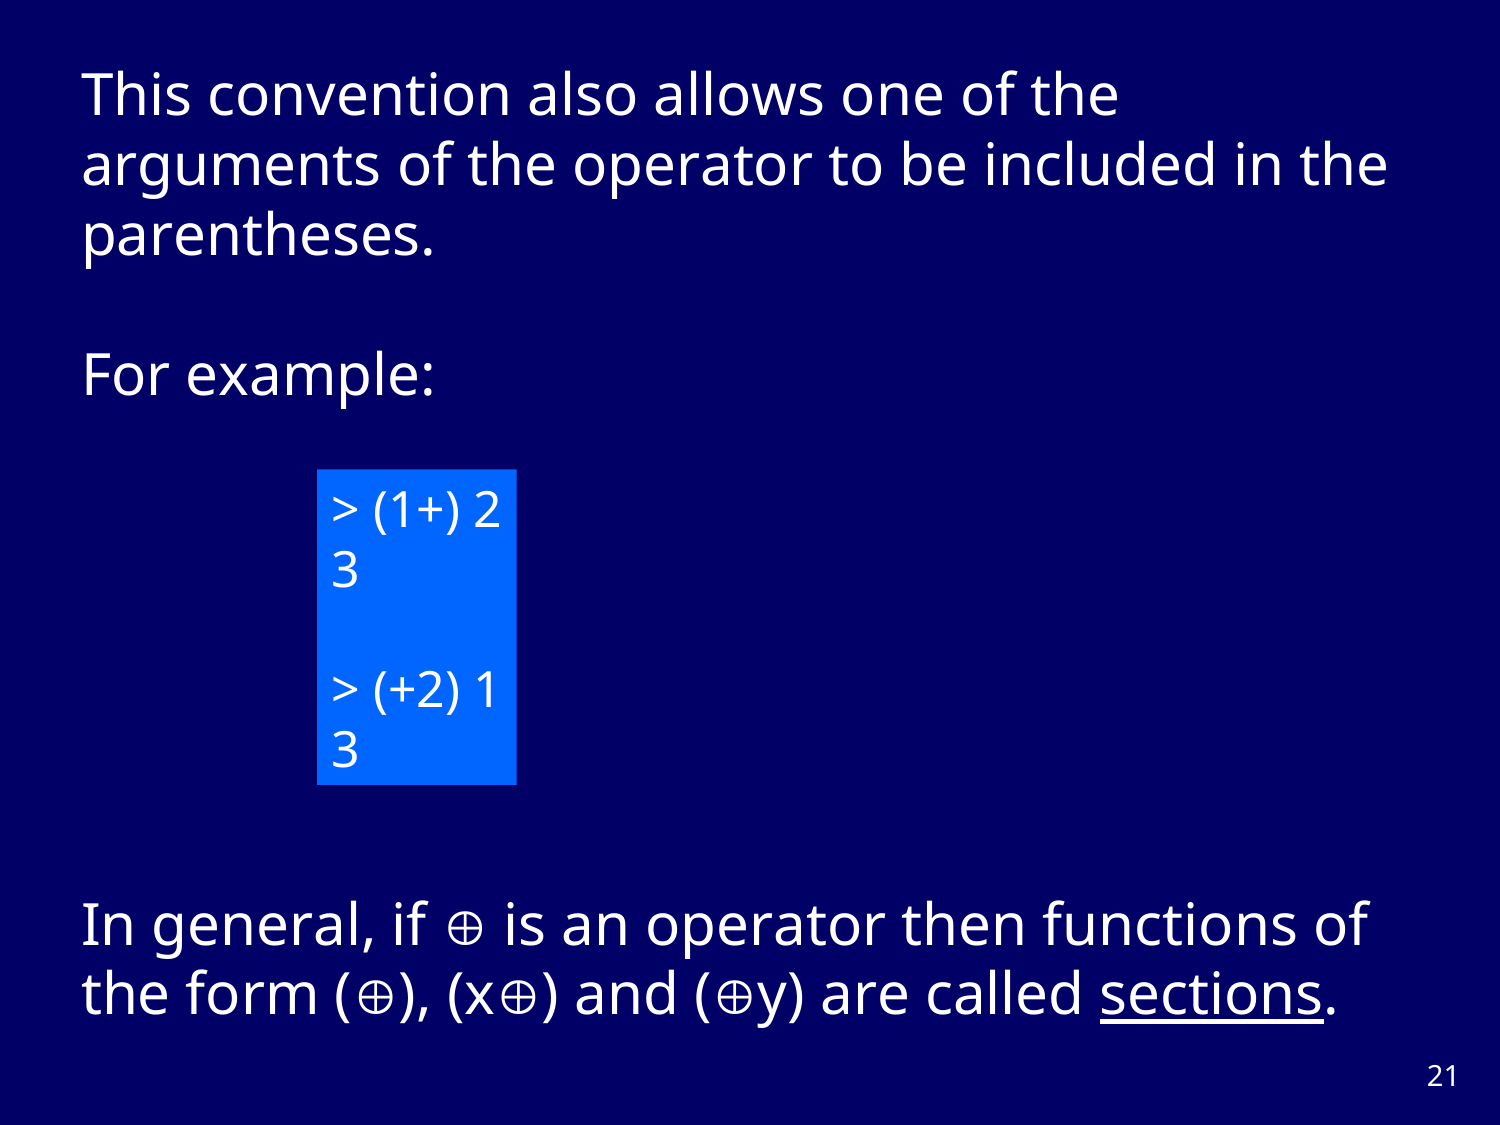

This convention also allows one of the arguments of the operator to be included in the parentheses.
For example:
> (1+) 2
3
> (+2) 1
3
In general, if  is an operator then functions of the form (), (x) and (y) are called sections.